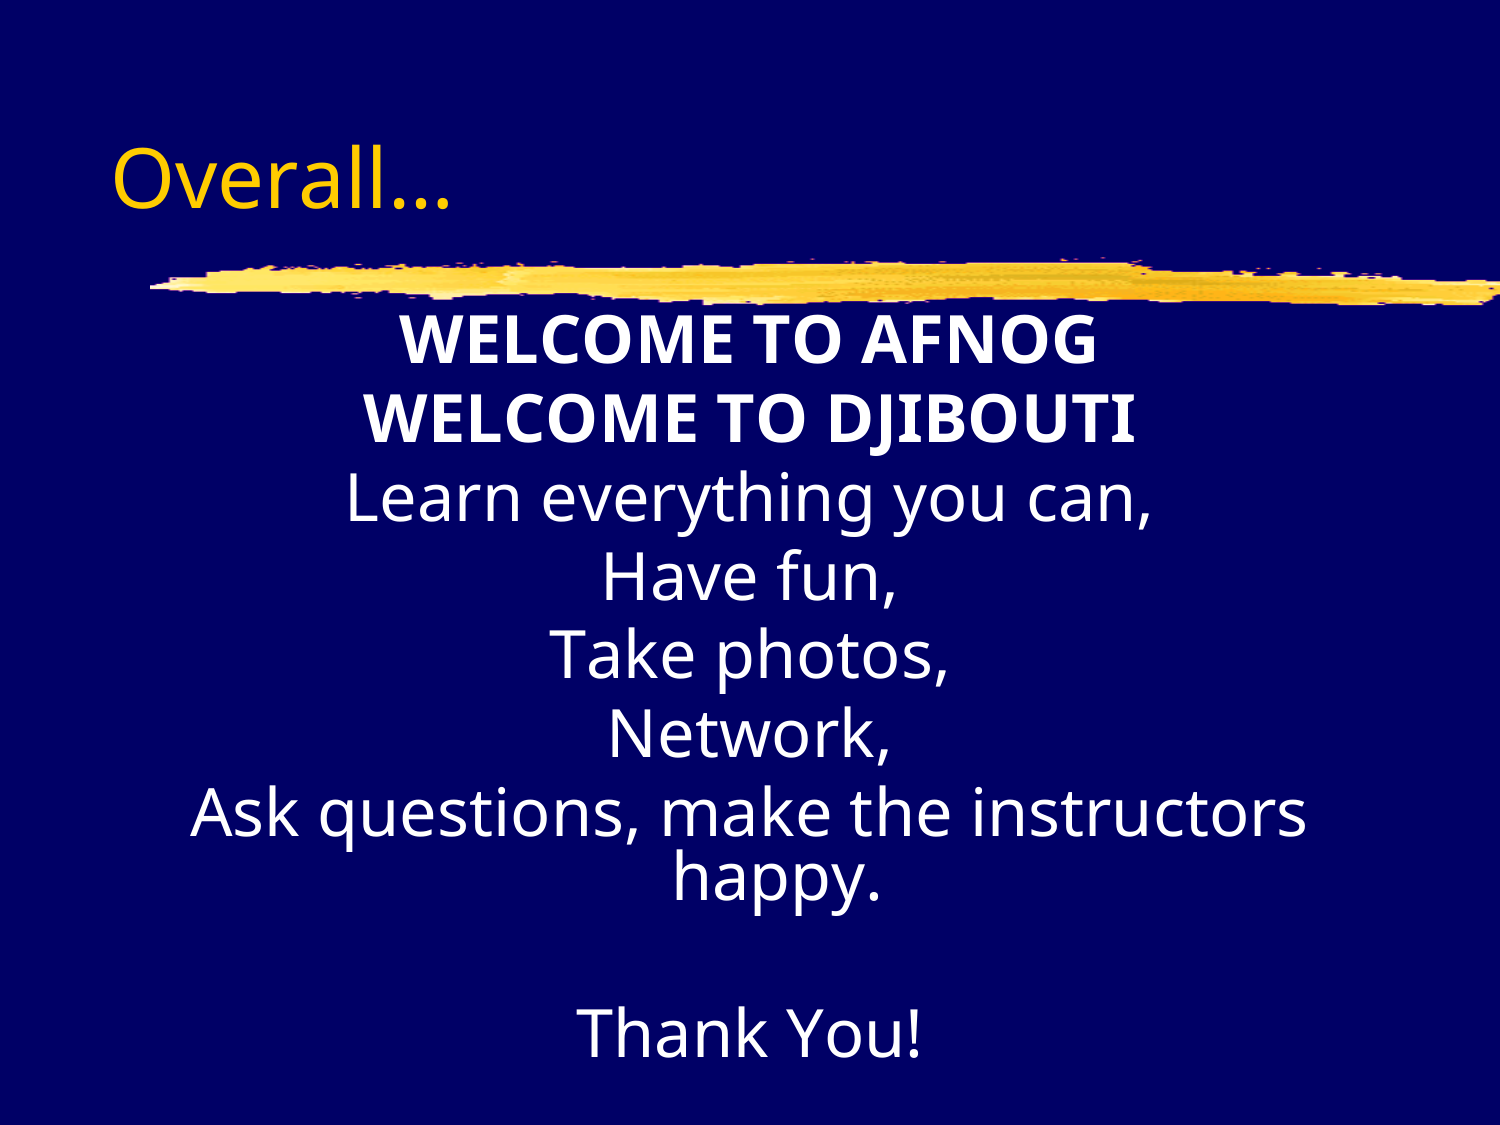

# Overall…
WELCOME TO AFNOG
WELCOME TO DJIBOUTI
Learn everything you can,
Have fun,
Take photos,
Network,
Ask questions, make the instructors happy.
Thank You!